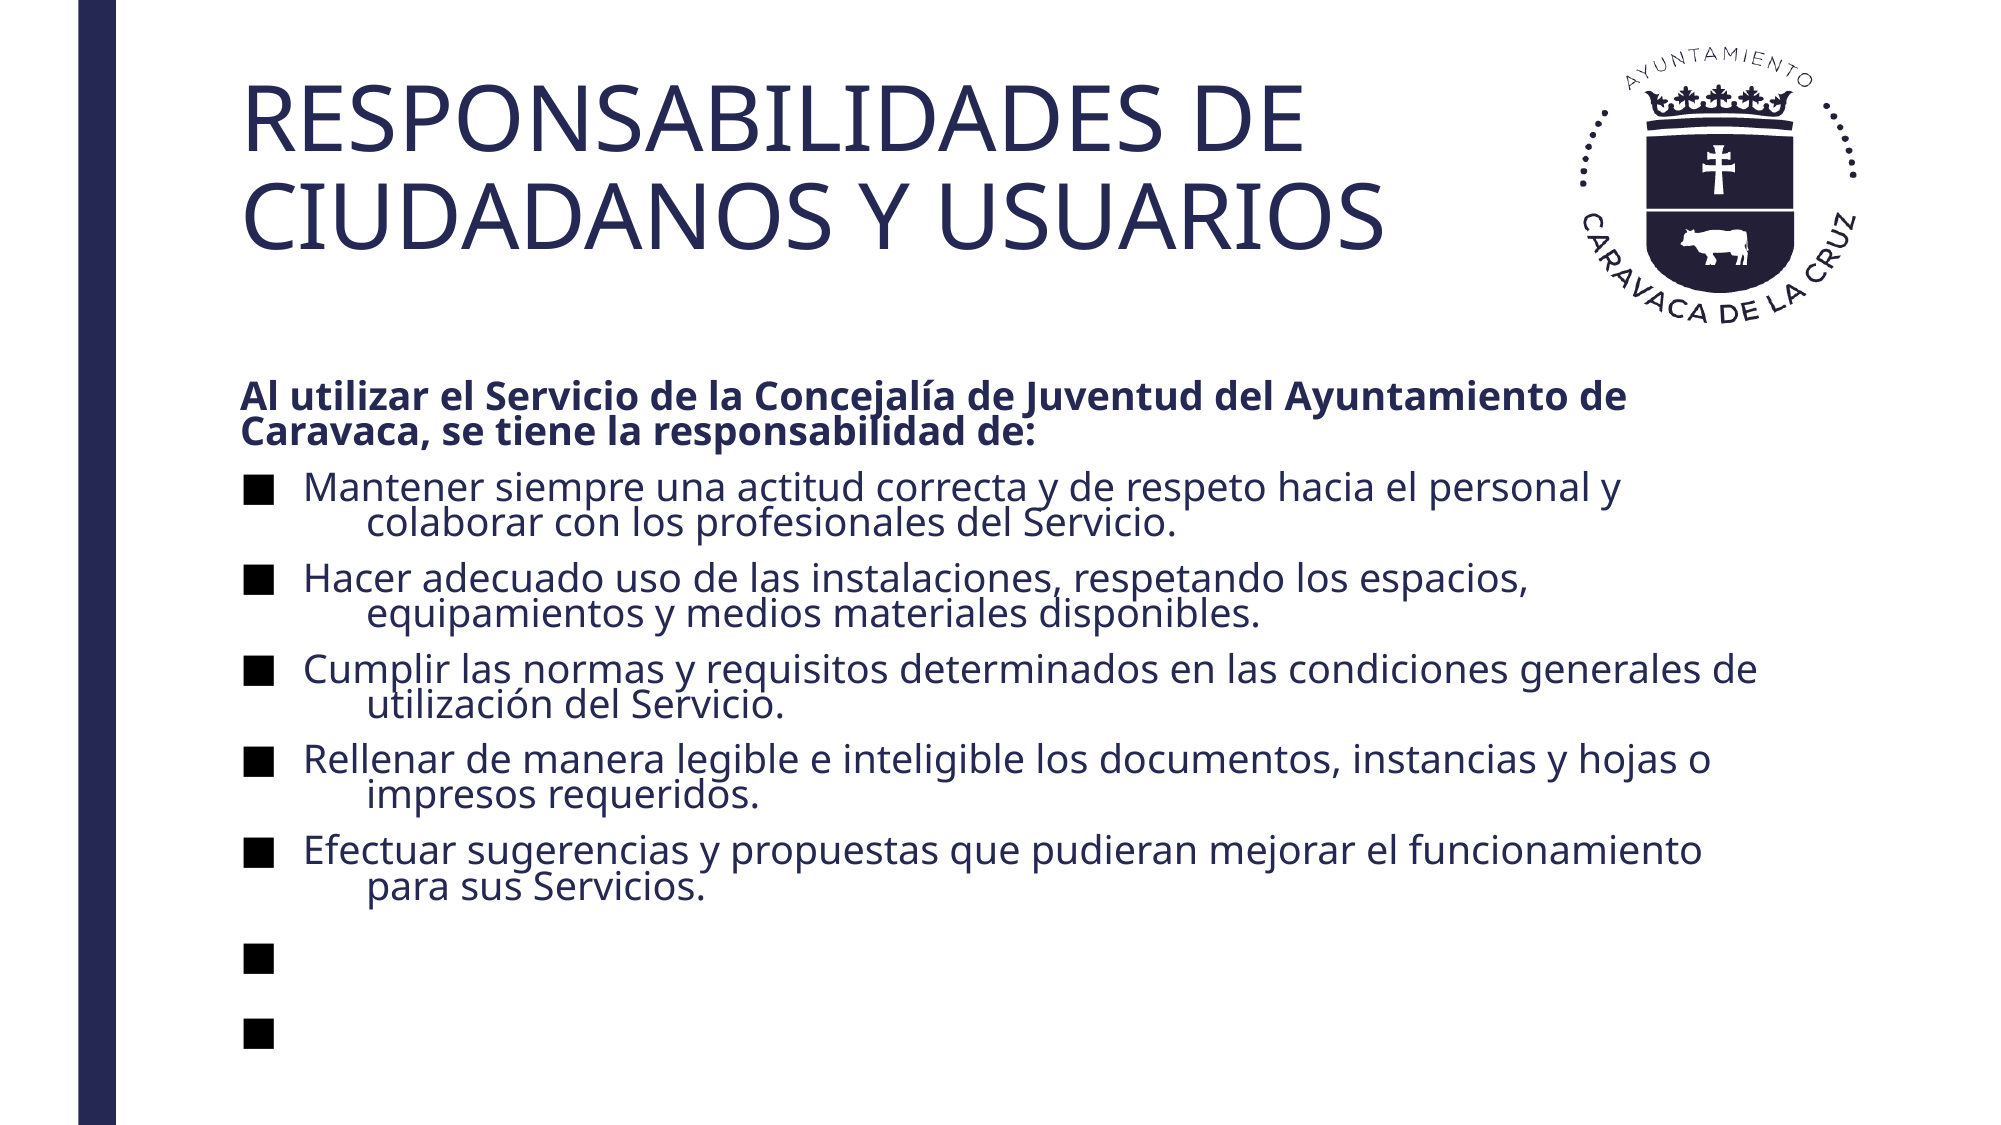

# RESPONSABILIDADES DE CIUDADANOS Y USUARIOS
Al utilizar el Servicio de la Concejalía de Juventud del Ayuntamiento de Caravaca, se tiene la responsabilidad de:
Mantener siempre una actitud correcta y de respeto hacia el personal y colaborar con los profesionales del Servicio.
Hacer adecuado uso de las instalaciones, respetando los espacios, equipamientos y medios materiales disponibles.
Cumplir las normas y requisitos determinados en las condiciones generales de utilización del Servicio.
Rellenar de manera legible e inteligible los documentos, instancias y hojas o impresos requeridos.
Efectuar sugerencias y propuestas que pudieran mejorar el funcionamiento para sus Servicios.